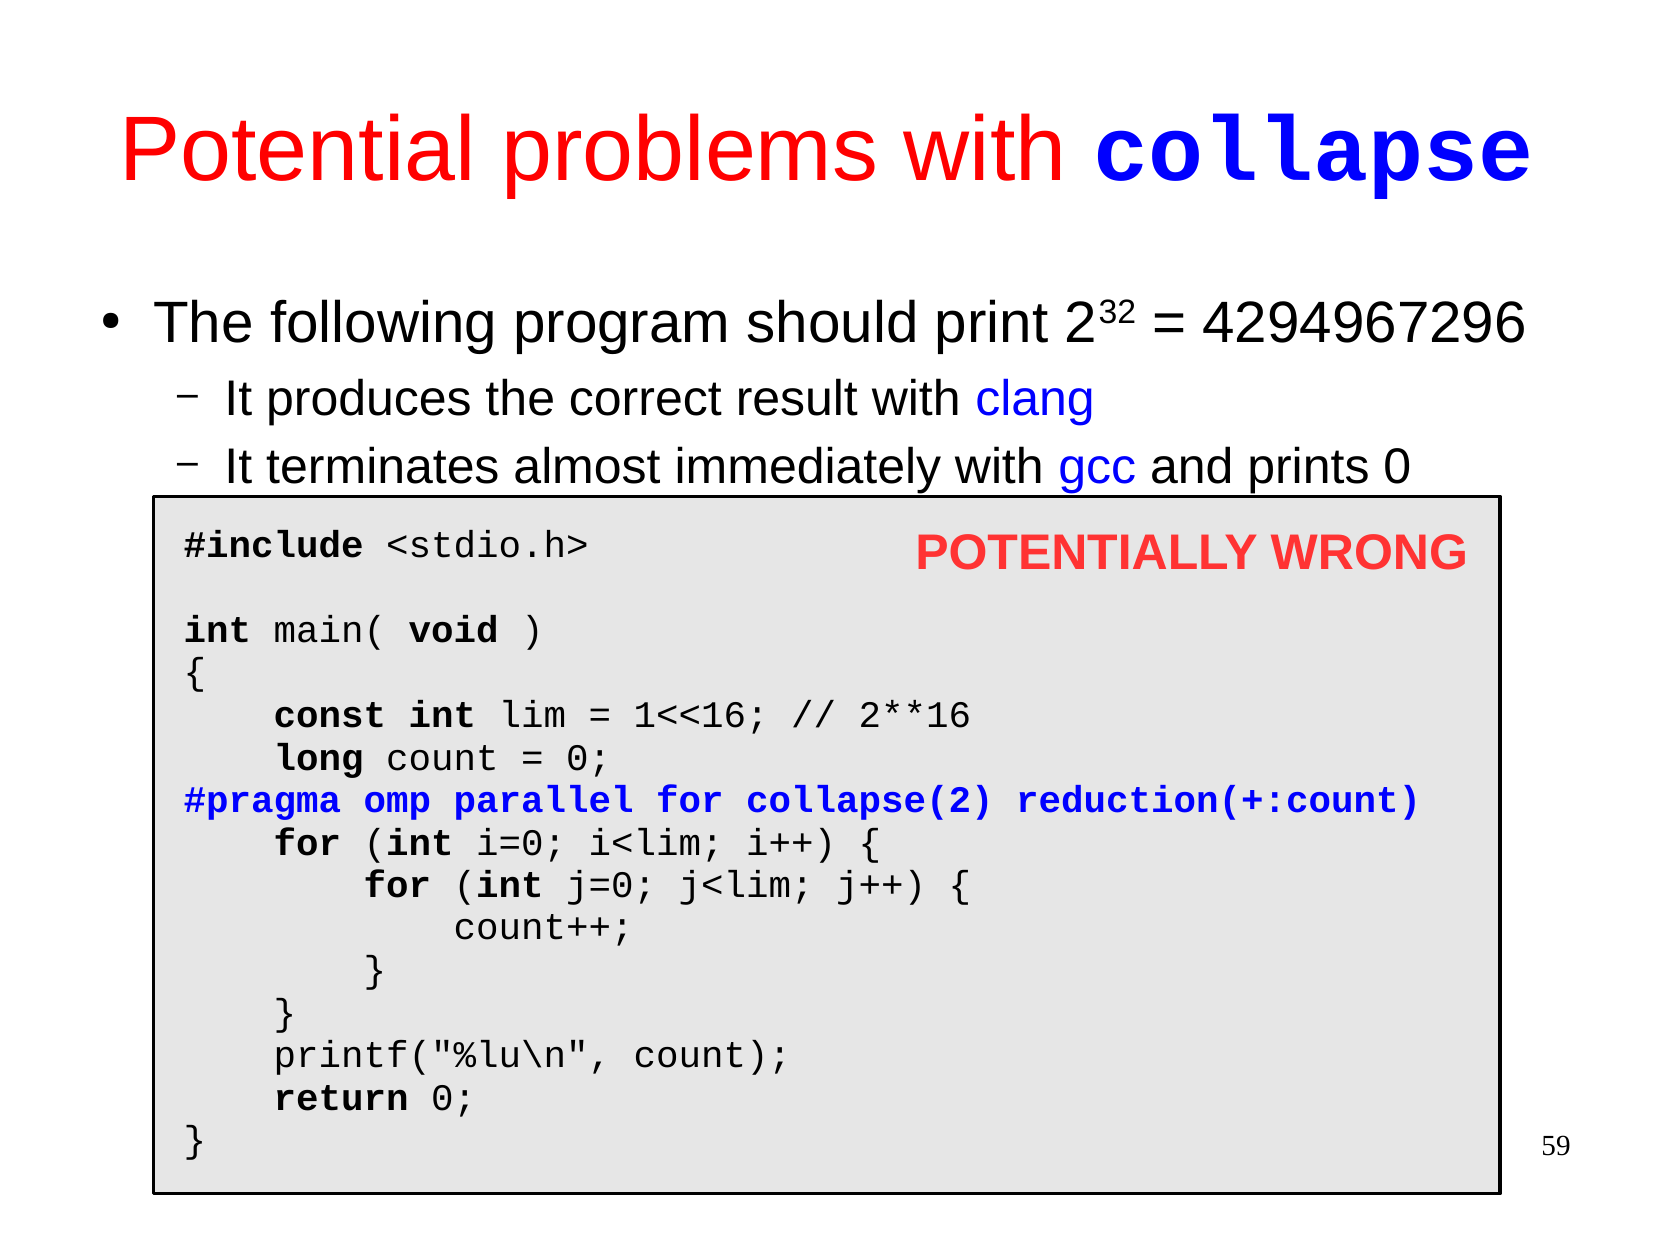

# Potential problems with collapse
The following program should print 232 = 4294967296
It produces the correct result with clang
It terminates almost immediately with gcc and prints 0
#include <stdio.h>
int main( void )
{
 const int lim = 1<<16; // 2**16
 long count = 0;
#pragma omp parallel for collapse(2) reduction(+:count)
 for (int i=0; i<lim; i++) {
 for (int j=0; j<lim; j++) {
 count++;
 }
 }
 printf("%lu\n", count);
 return 0;
}
POTENTIALLY WRONG
OpenMP Programming
59